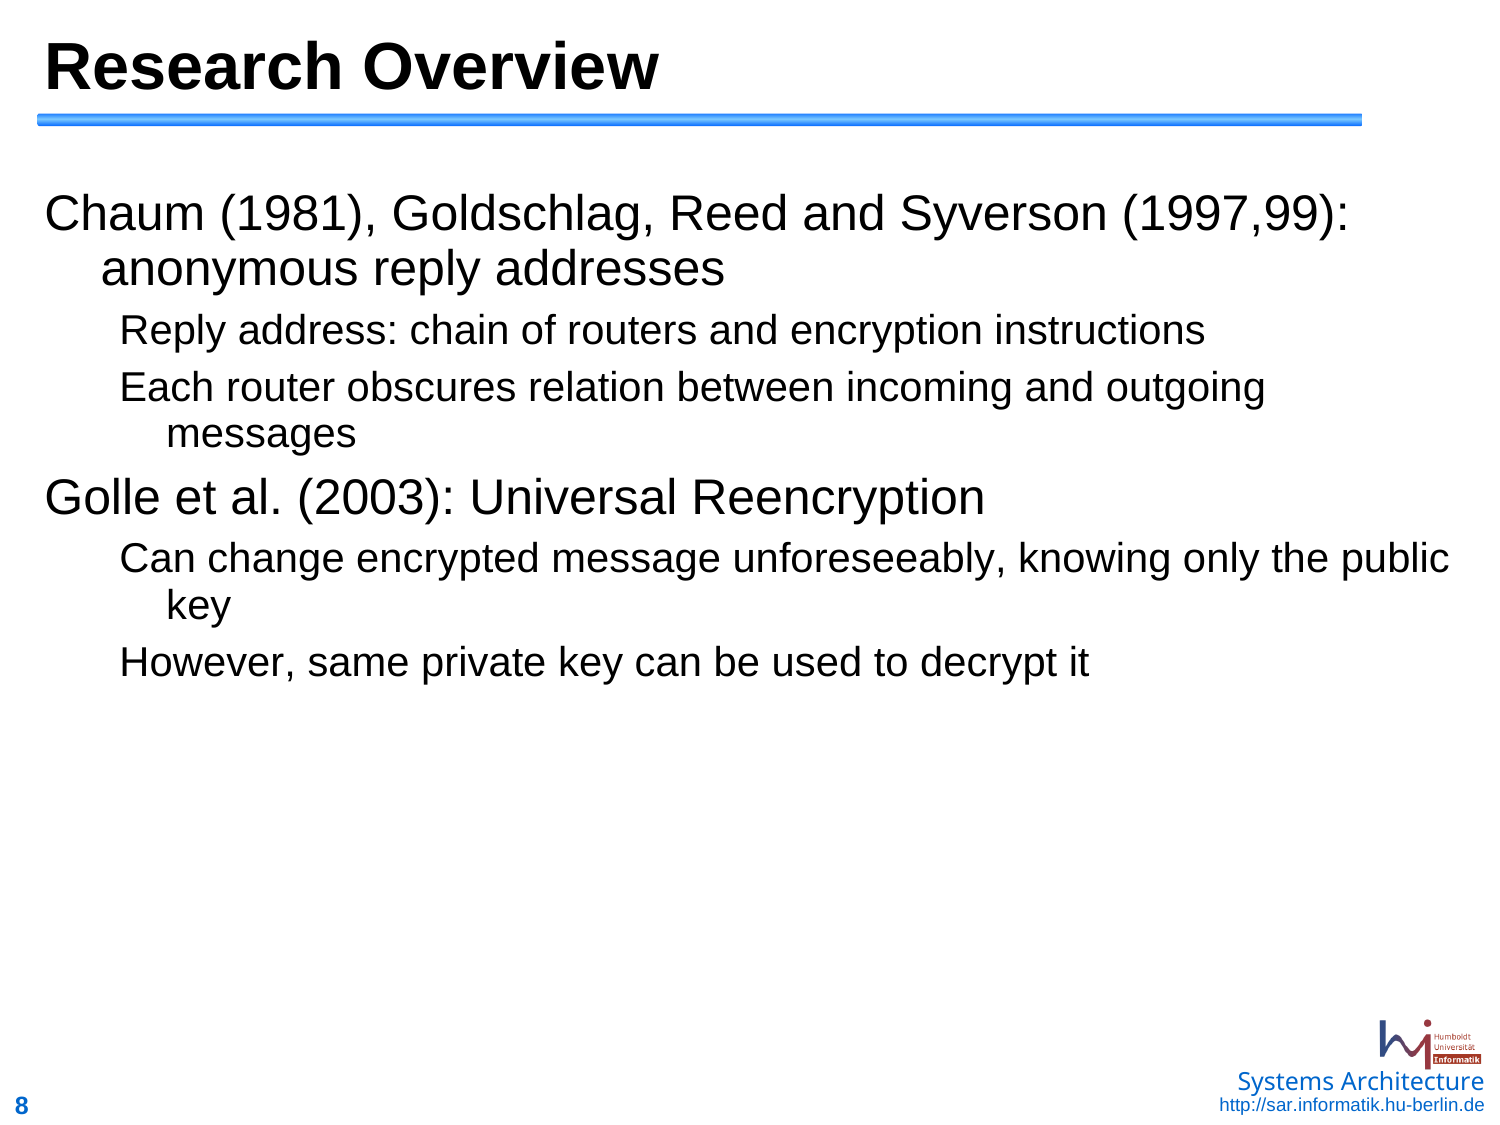

# Research Overview
Chaum (1981), Goldschlag, Reed and Syverson (1997,99): anonymous reply addresses
Reply address: chain of routers and encryption instructions
Each router obscures relation between incoming and outgoing messages
Golle et al. (2003): Universal Reencryption
Can change encrypted message unforeseeably, knowing only the public key
However, same private key can be used to decrypt it